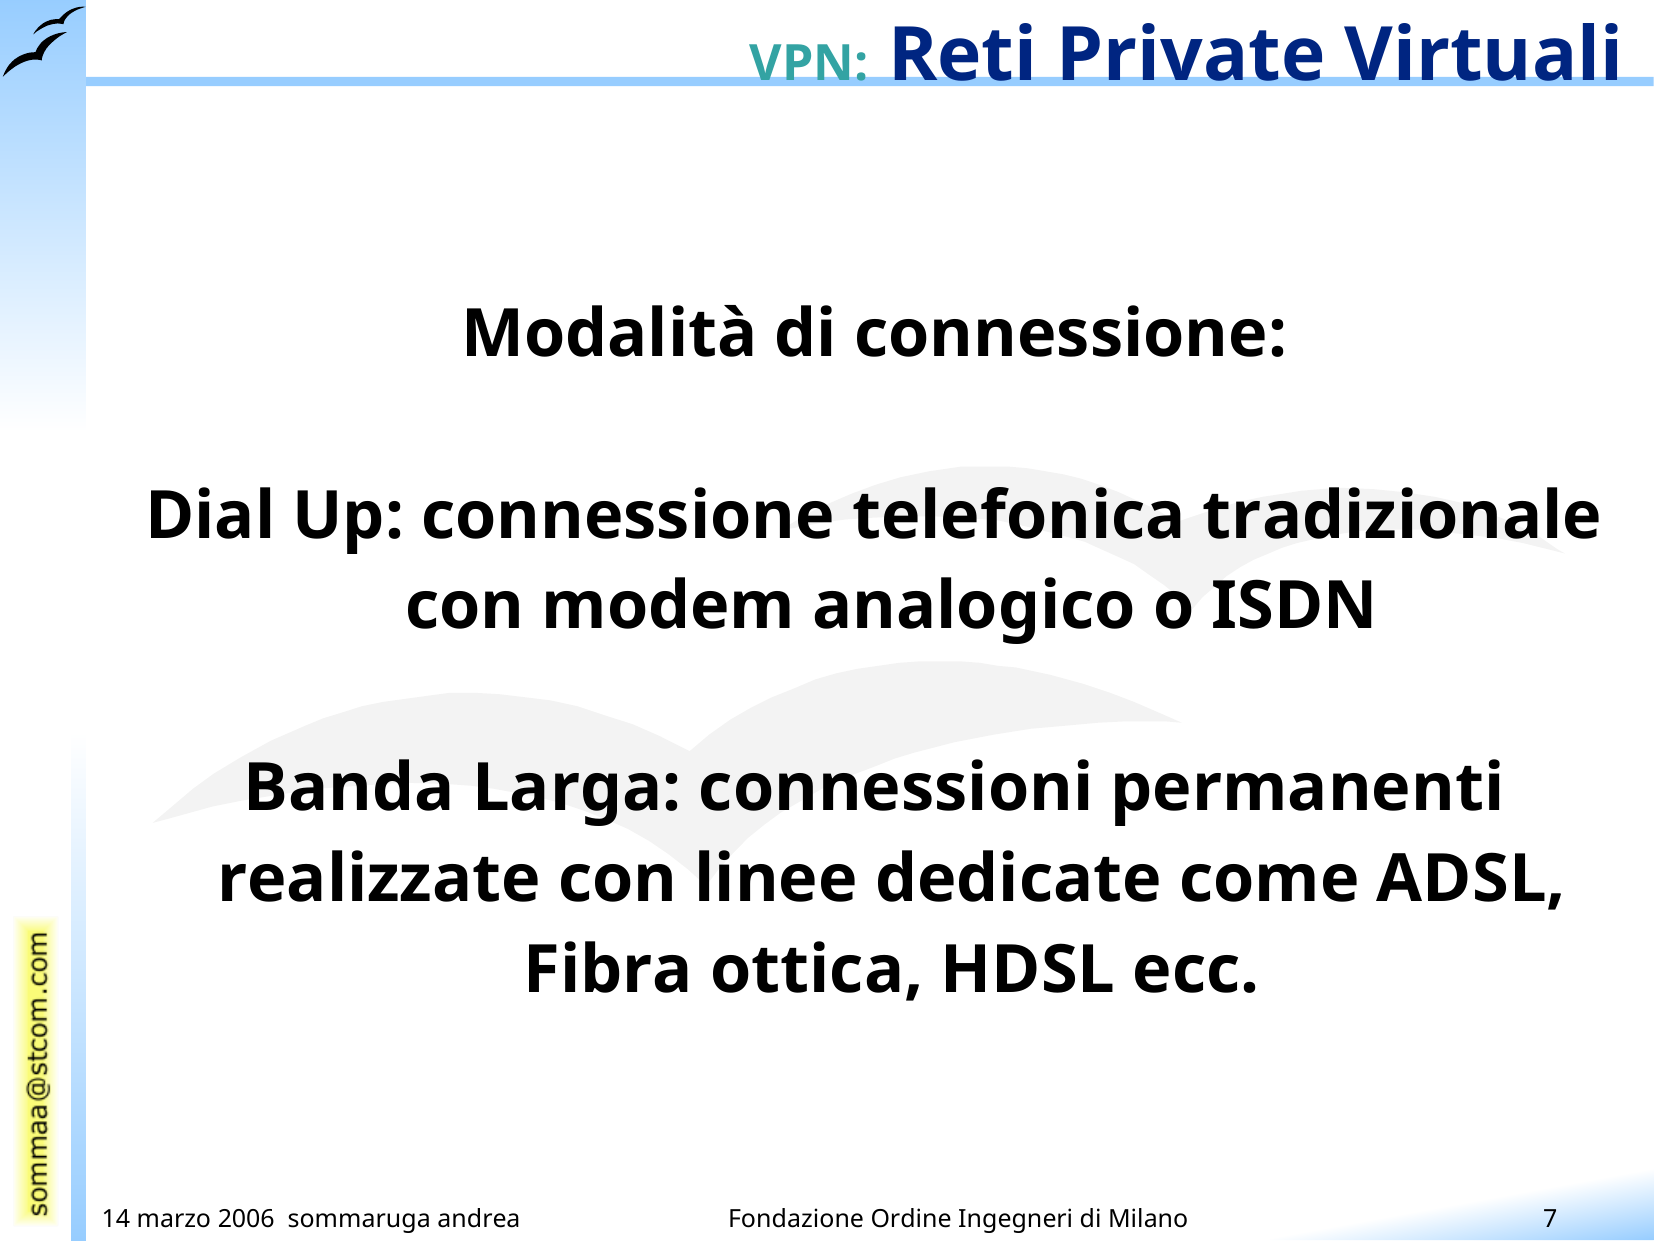

# VPN: Reti Private Virtuali
Modalità di connessione:
Dial Up: connessione telefonica tradizionale con modem analogico o ISDN
Banda Larga: connessioni permanenti realizzate con linee dedicate come ADSL, Fibra ottica, HDSL ecc.